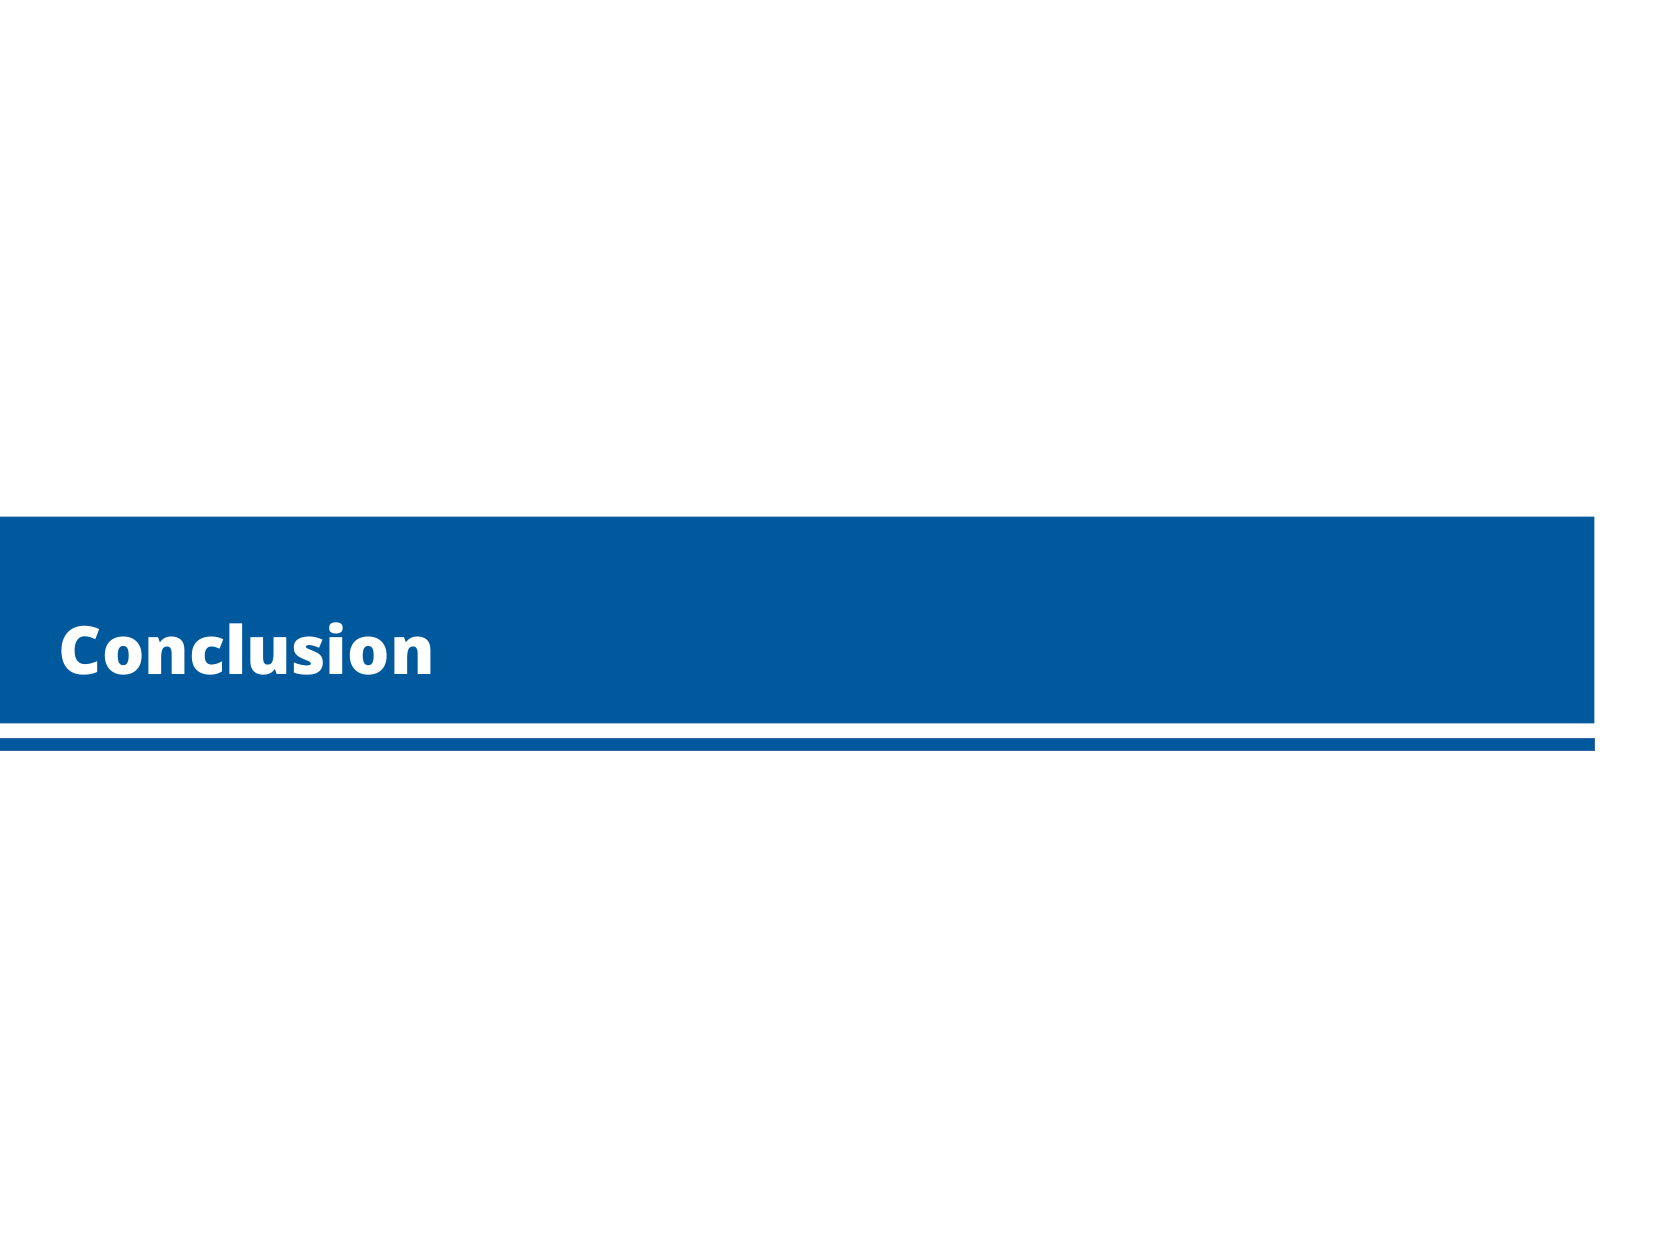

# Conclusion
159
blog.lrdf.fr - Licence CC-BY-NC-SA